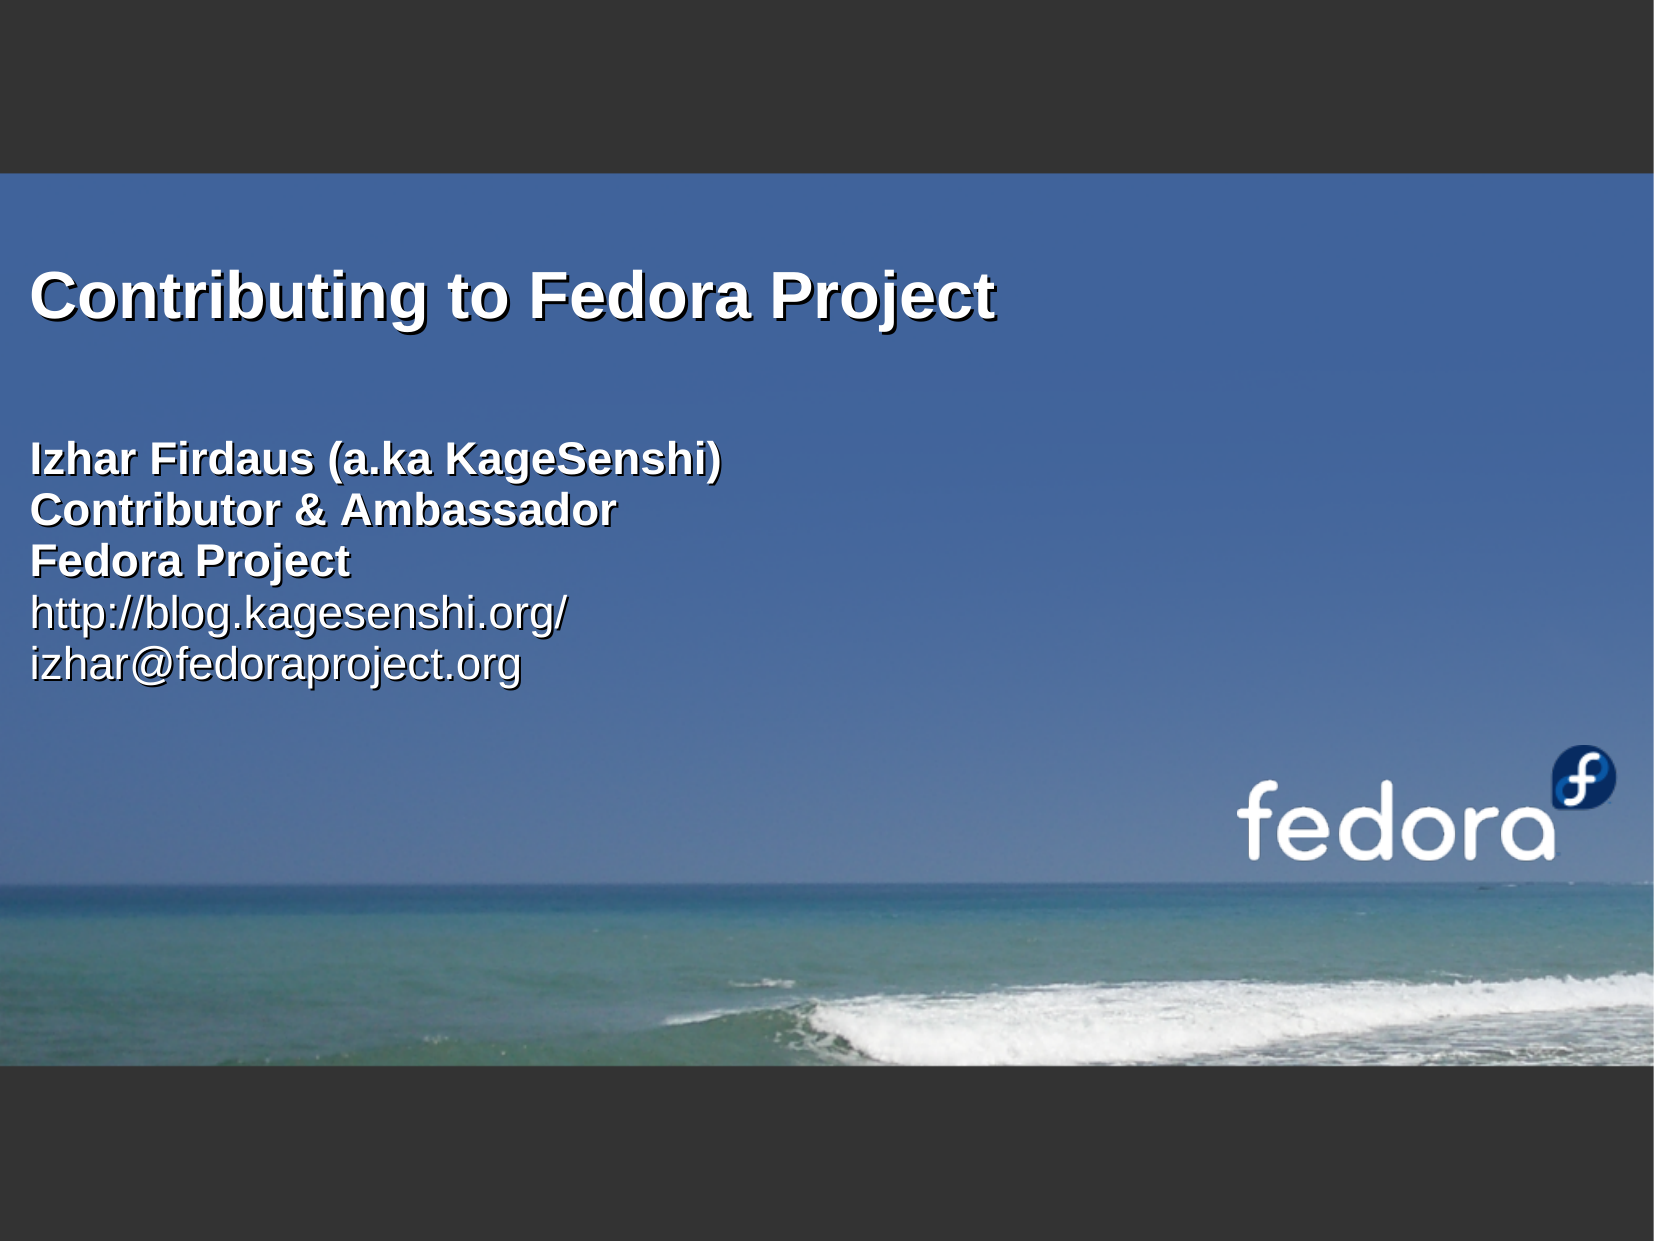

# Contributing to Fedora Project
Izhar Firdaus (a.ka KageSenshi)
Contributor & Ambassador
Fedora Project
http://blog.kagesenshi.org/
izhar@fedoraproject.org